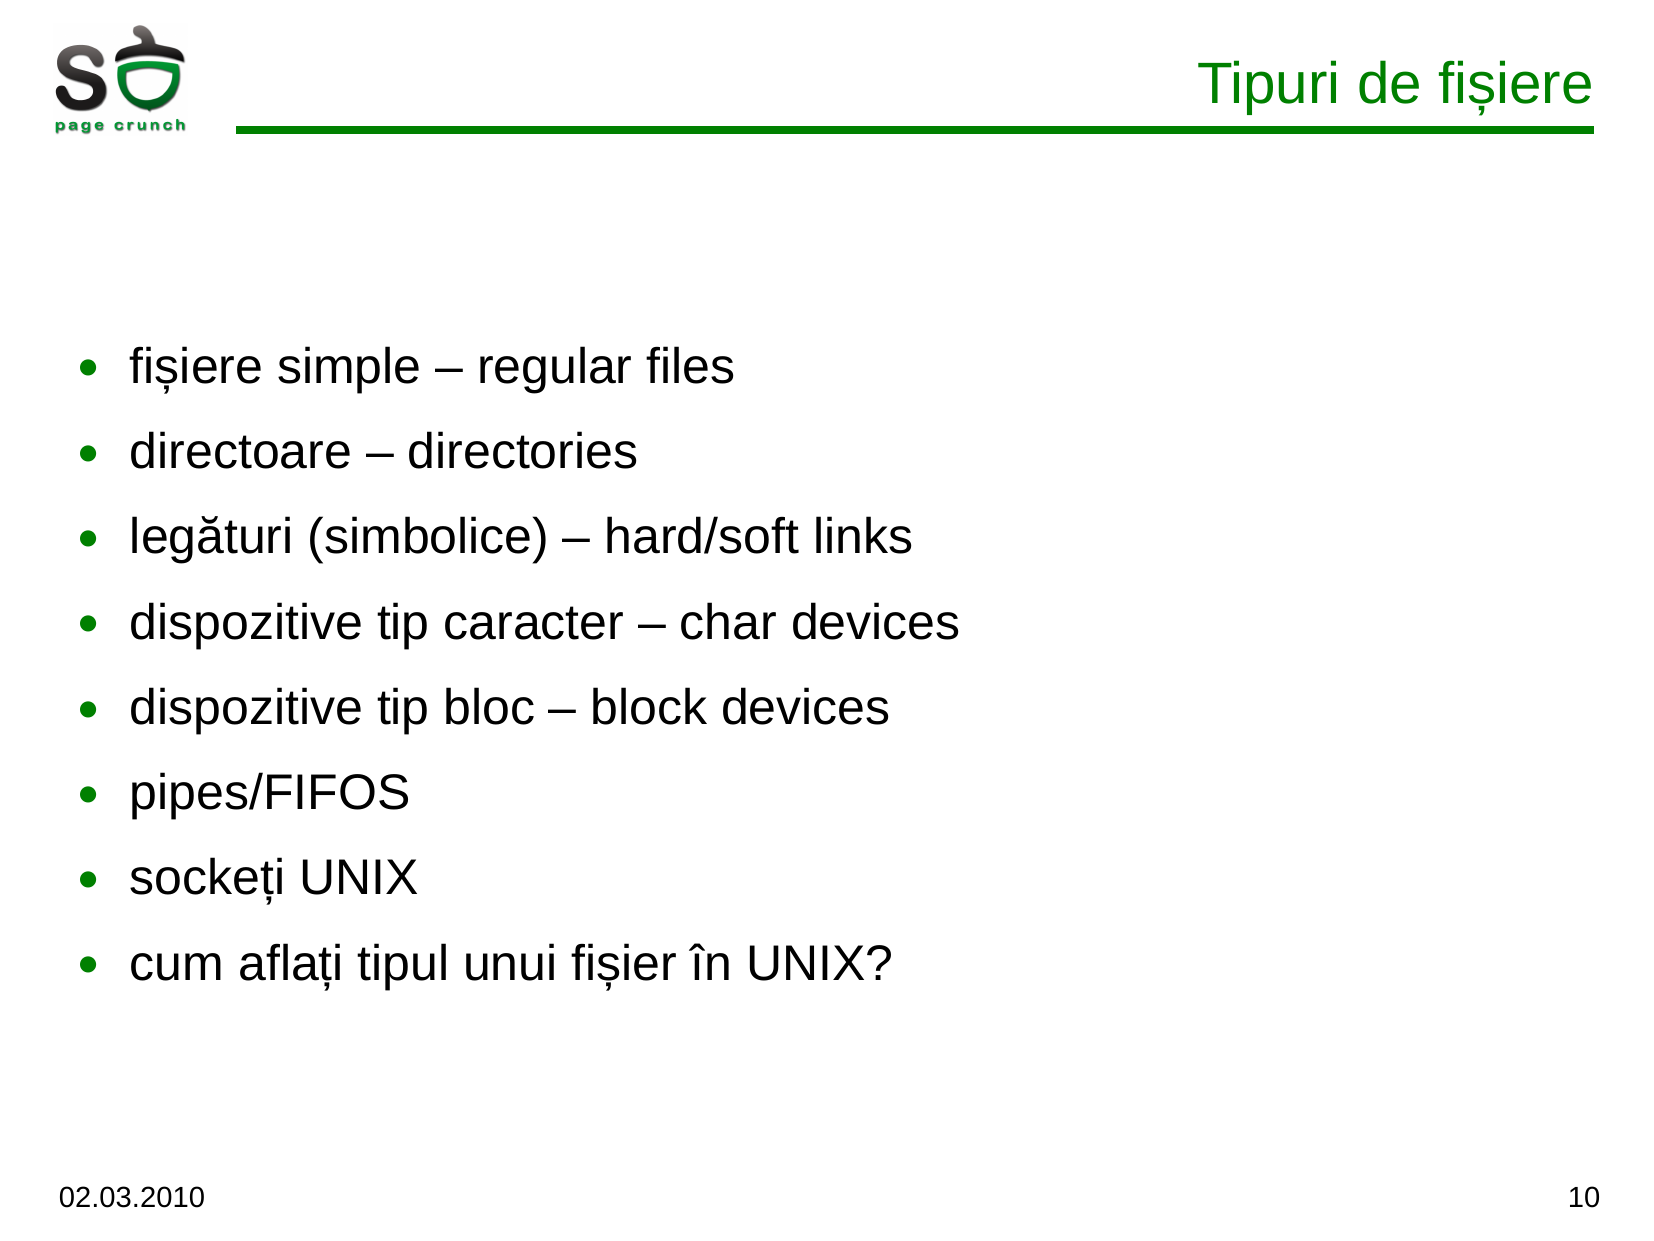

# Tipuri de fișiere
fișiere simple – regular files
directoare – directories
legături (simbolice) – hard/soft links
dispozitive tip caracter – char devices
dispozitive tip bloc – block devices
pipes/FIFOS
sockeți UNIX
cum aflați tipul unui fișier în UNIX?
02.03.2010
10